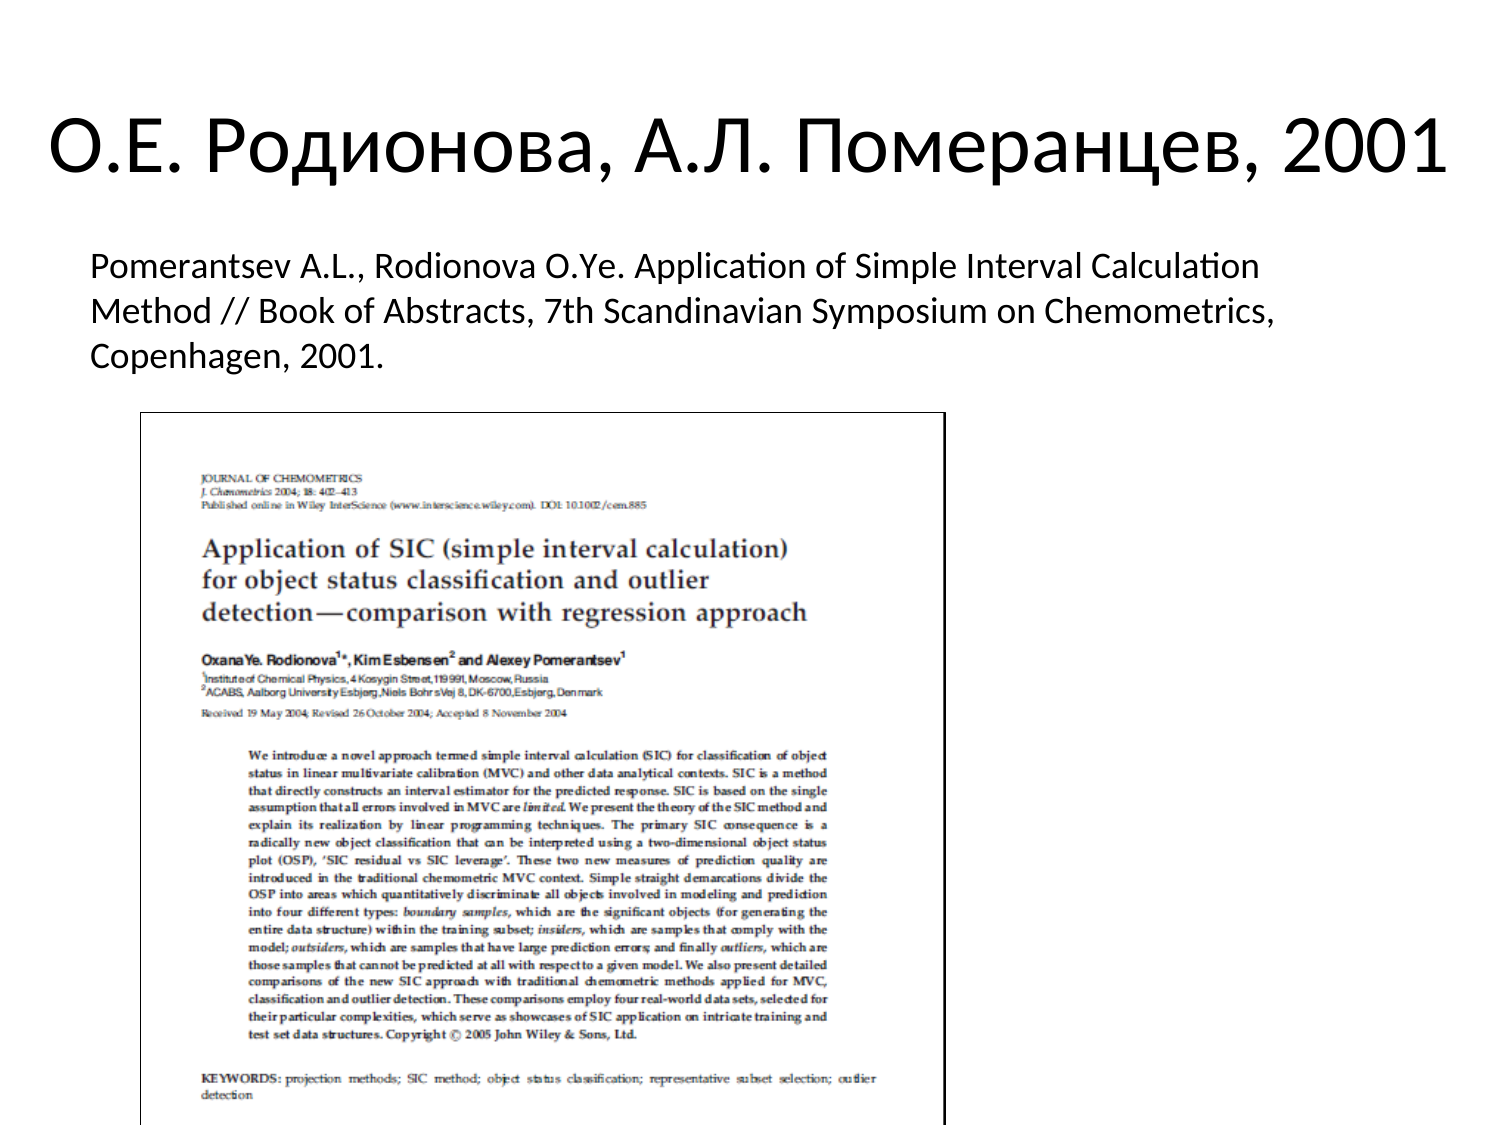

О.Е. Родионова, А.Л. Померанцев, 2001
Pomerantsev A.L., Rodionova O.Ye. Application of Simple Interval Calculation Method // Book of Abstracts, 7th Scandinavian Symposium on Chemometrics, Copenhagen, 2001.